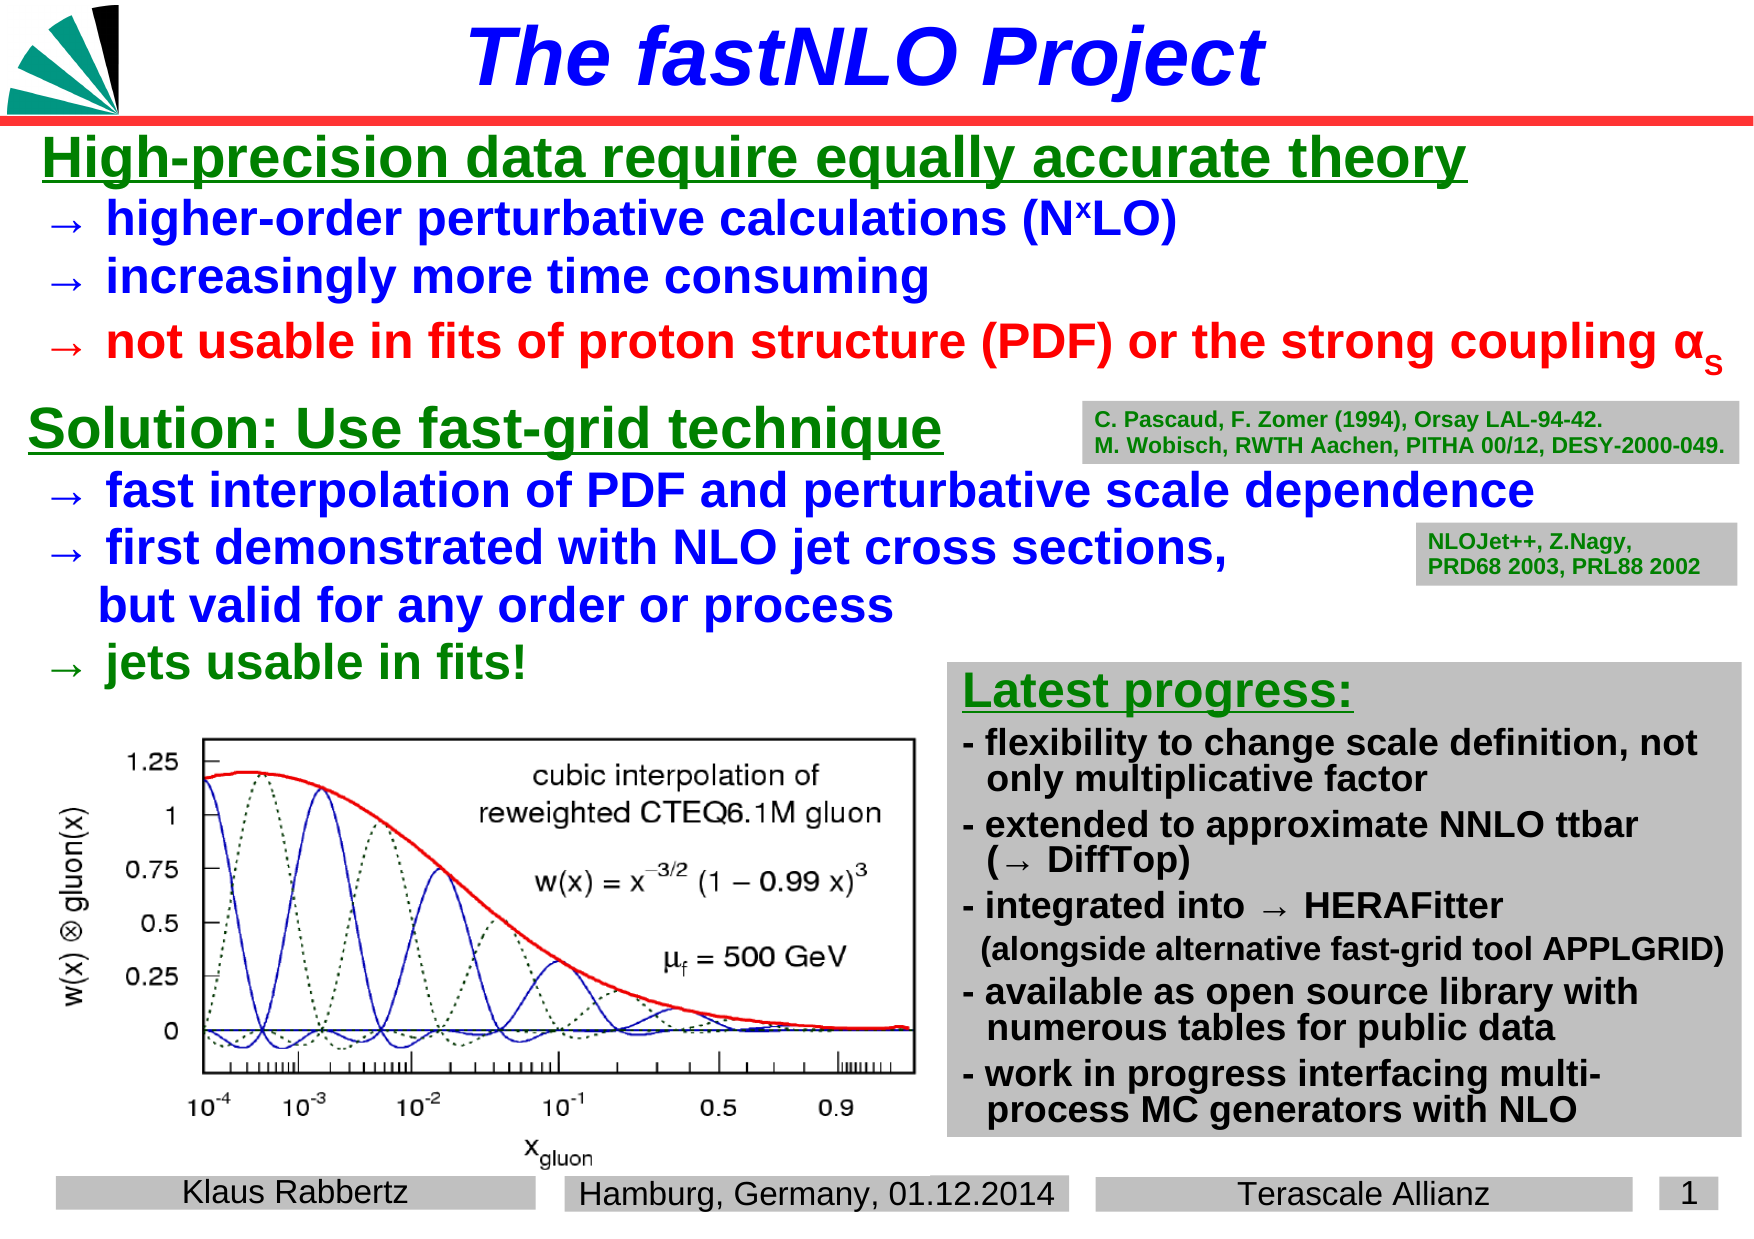

# The fastNLO Project
High-precision data require equally accurate theory
→ higher-order perturbative calculations (NxLO)
→ increasingly more time consuming
 → not usable in fits of proton structure (PDF) or the strong coupling αS
Solution: Use fast-grid technique
 → fast interpolation of PDF and perturbative scale dependence
 → first demonstrated with NLO jet cross sections,
 but valid for any order or process
 → jets usable in fits!
C. Pascaud, F. Zomer (1994), Orsay LAL-94-42.
M. Wobisch, RWTH Aachen, PITHA 00/12, DESY-2000-049.
NLOJet++, Z.Nagy,
PRD68 2003, PRL88 2002
Latest progress:
- flexibility to change scale definition, not only multiplicative factor
- extended to approximate NNLO ttbar (→ DiffTop)
- integrated into → HERAFitter
 (alongside alternative fast-grid tool APPLGRID)
- available as open source library with numerous tables for public data
- work in progress interfacing multi- process MC generators with NLO